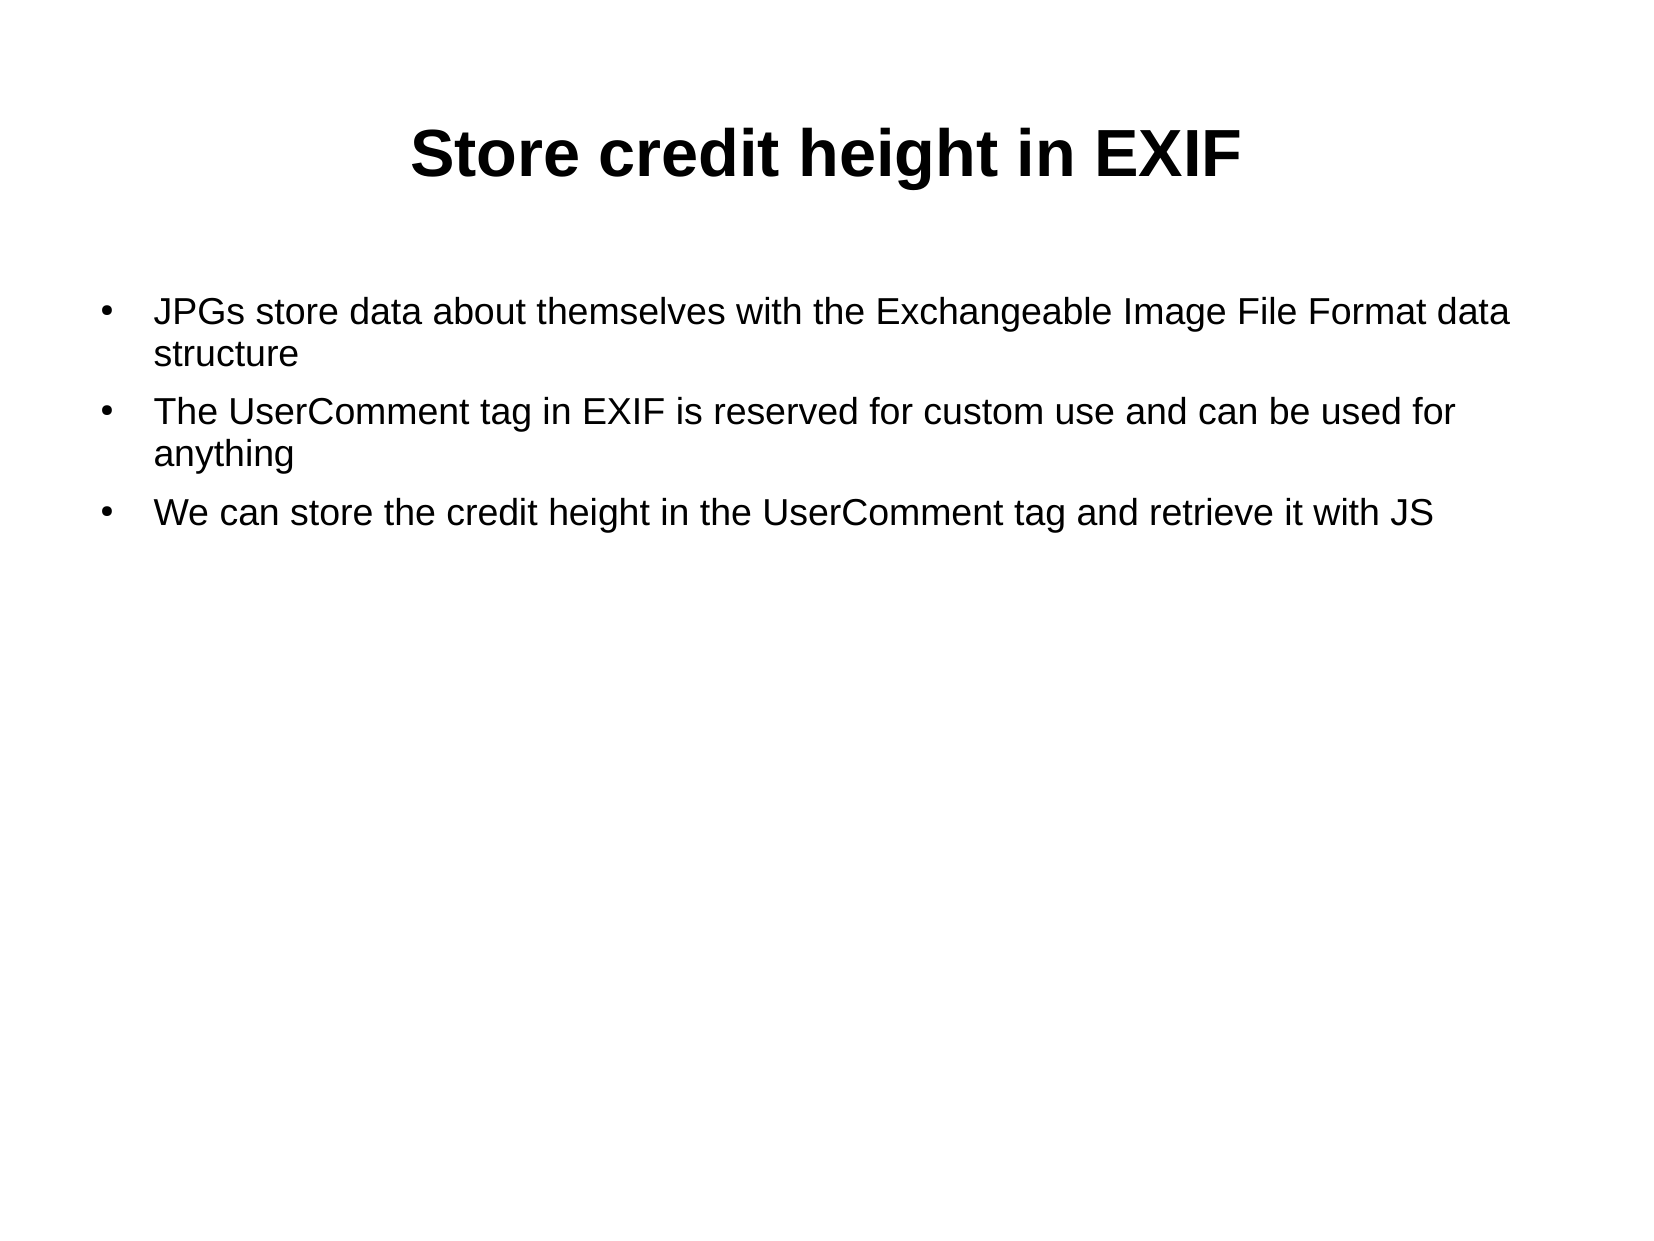

# Store credit height in EXIF
JPGs store data about themselves with the Exchangeable Image File Format data structure
The UserComment tag in EXIF is reserved for custom use and can be used for anything
We can store the credit height in the UserComment tag and retrieve it with JS